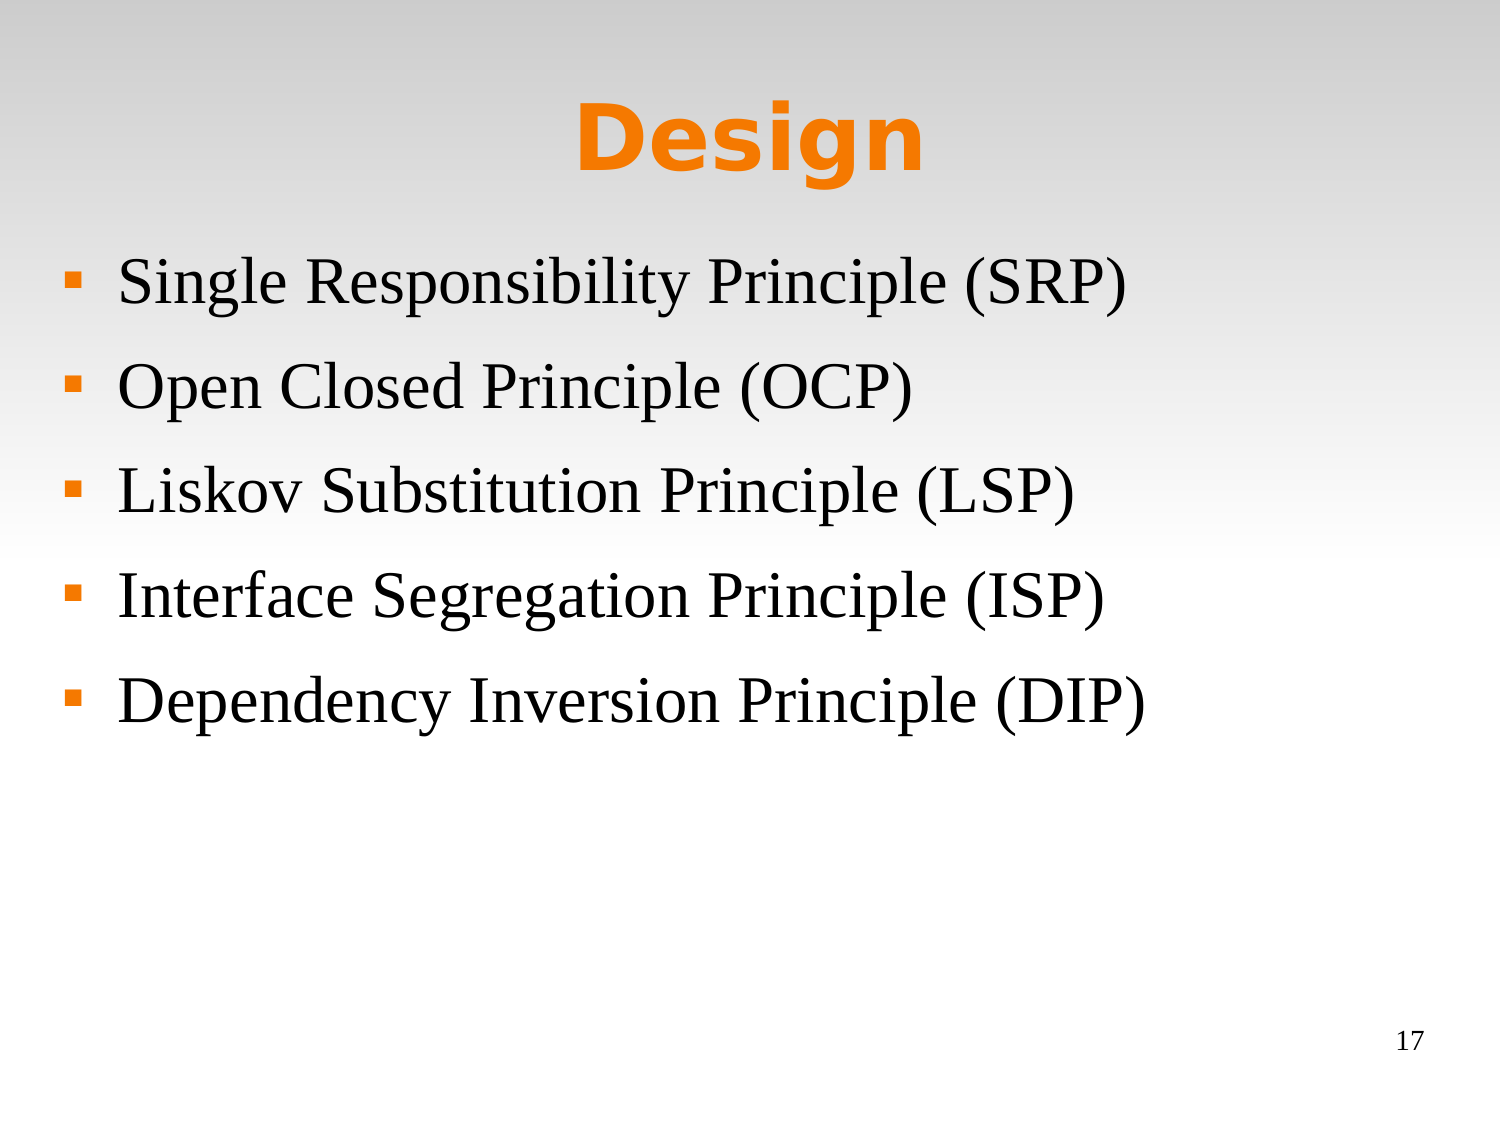

# Design
Single Responsibility Principle (SRP)‏
Open Closed Principle (OCP)‏
Liskov Substitution Principle (LSP)‏
Interface Segregation Principle (ISP)‏
Dependency Inversion Principle (DIP)‏
17